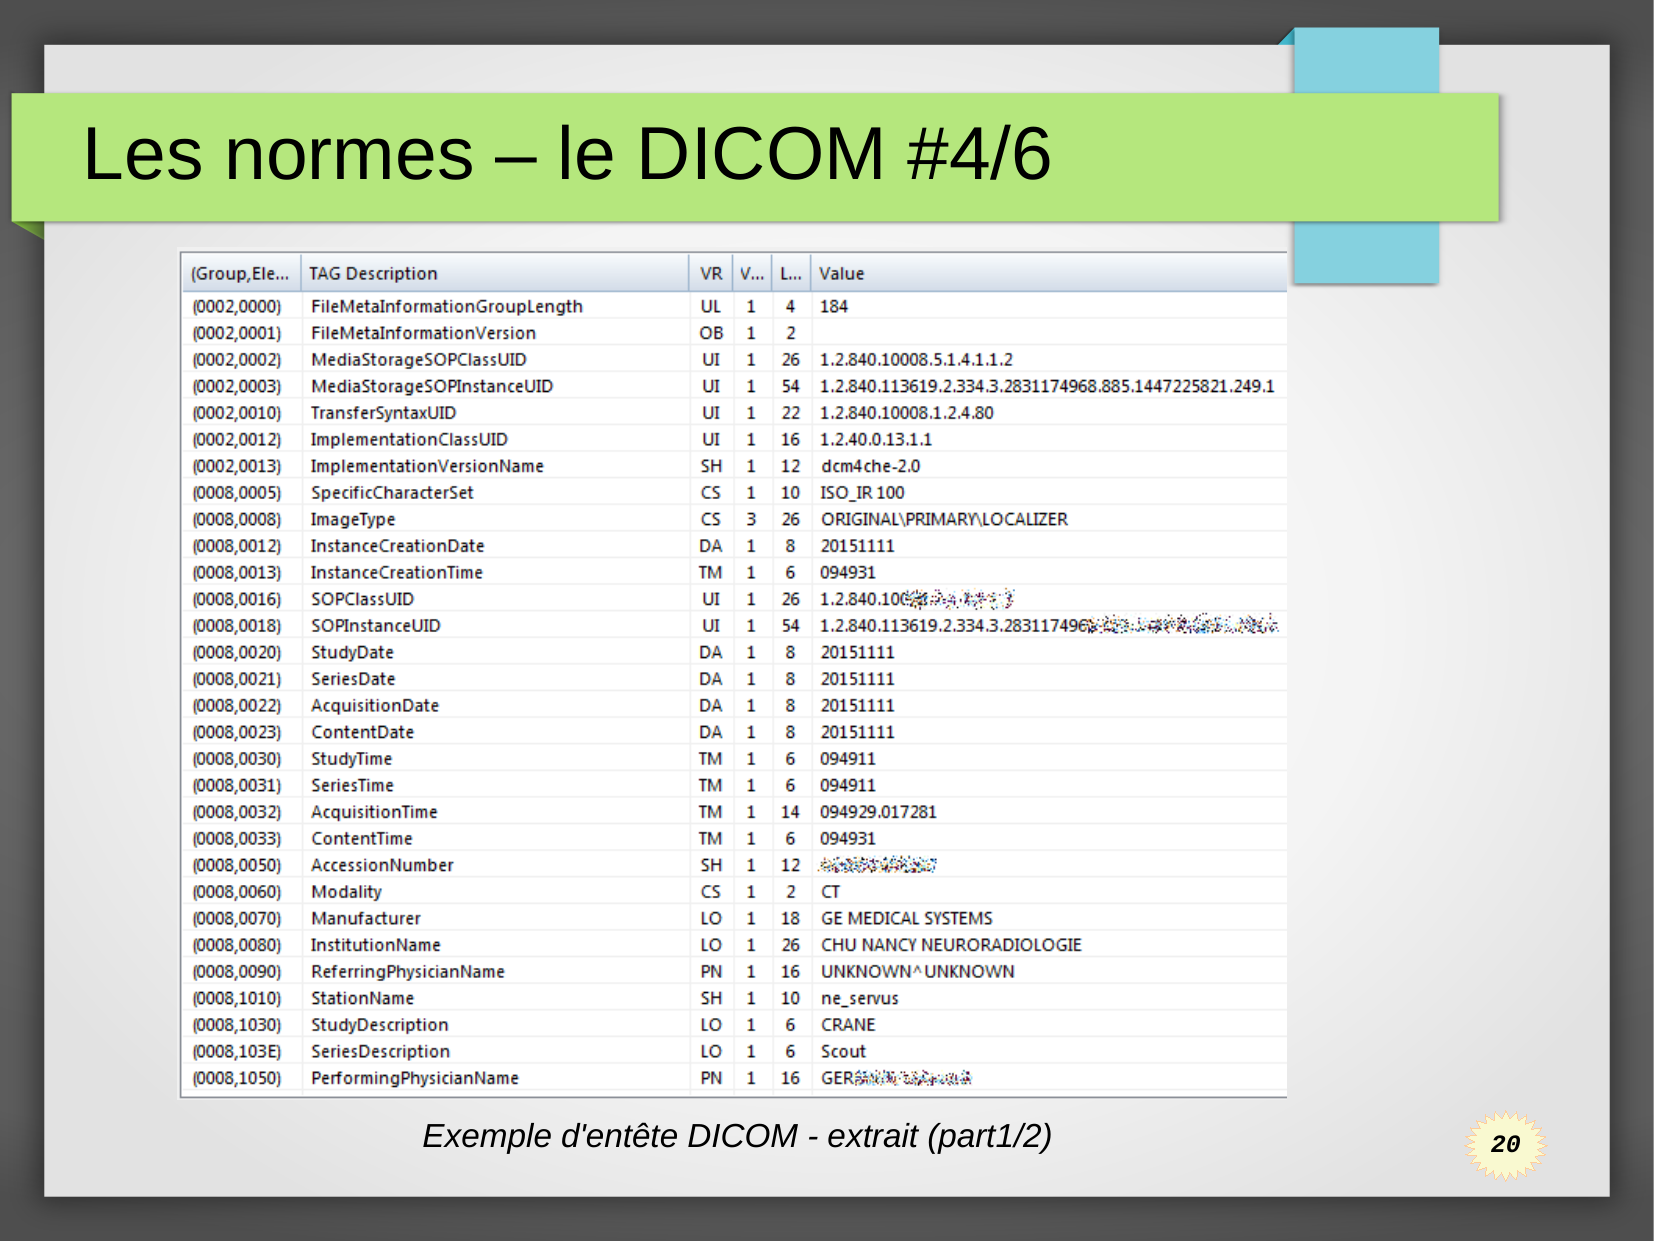

# Les normes – le DICOM #4/6
Exemple d'entête DICOM - extrait (part1/2)